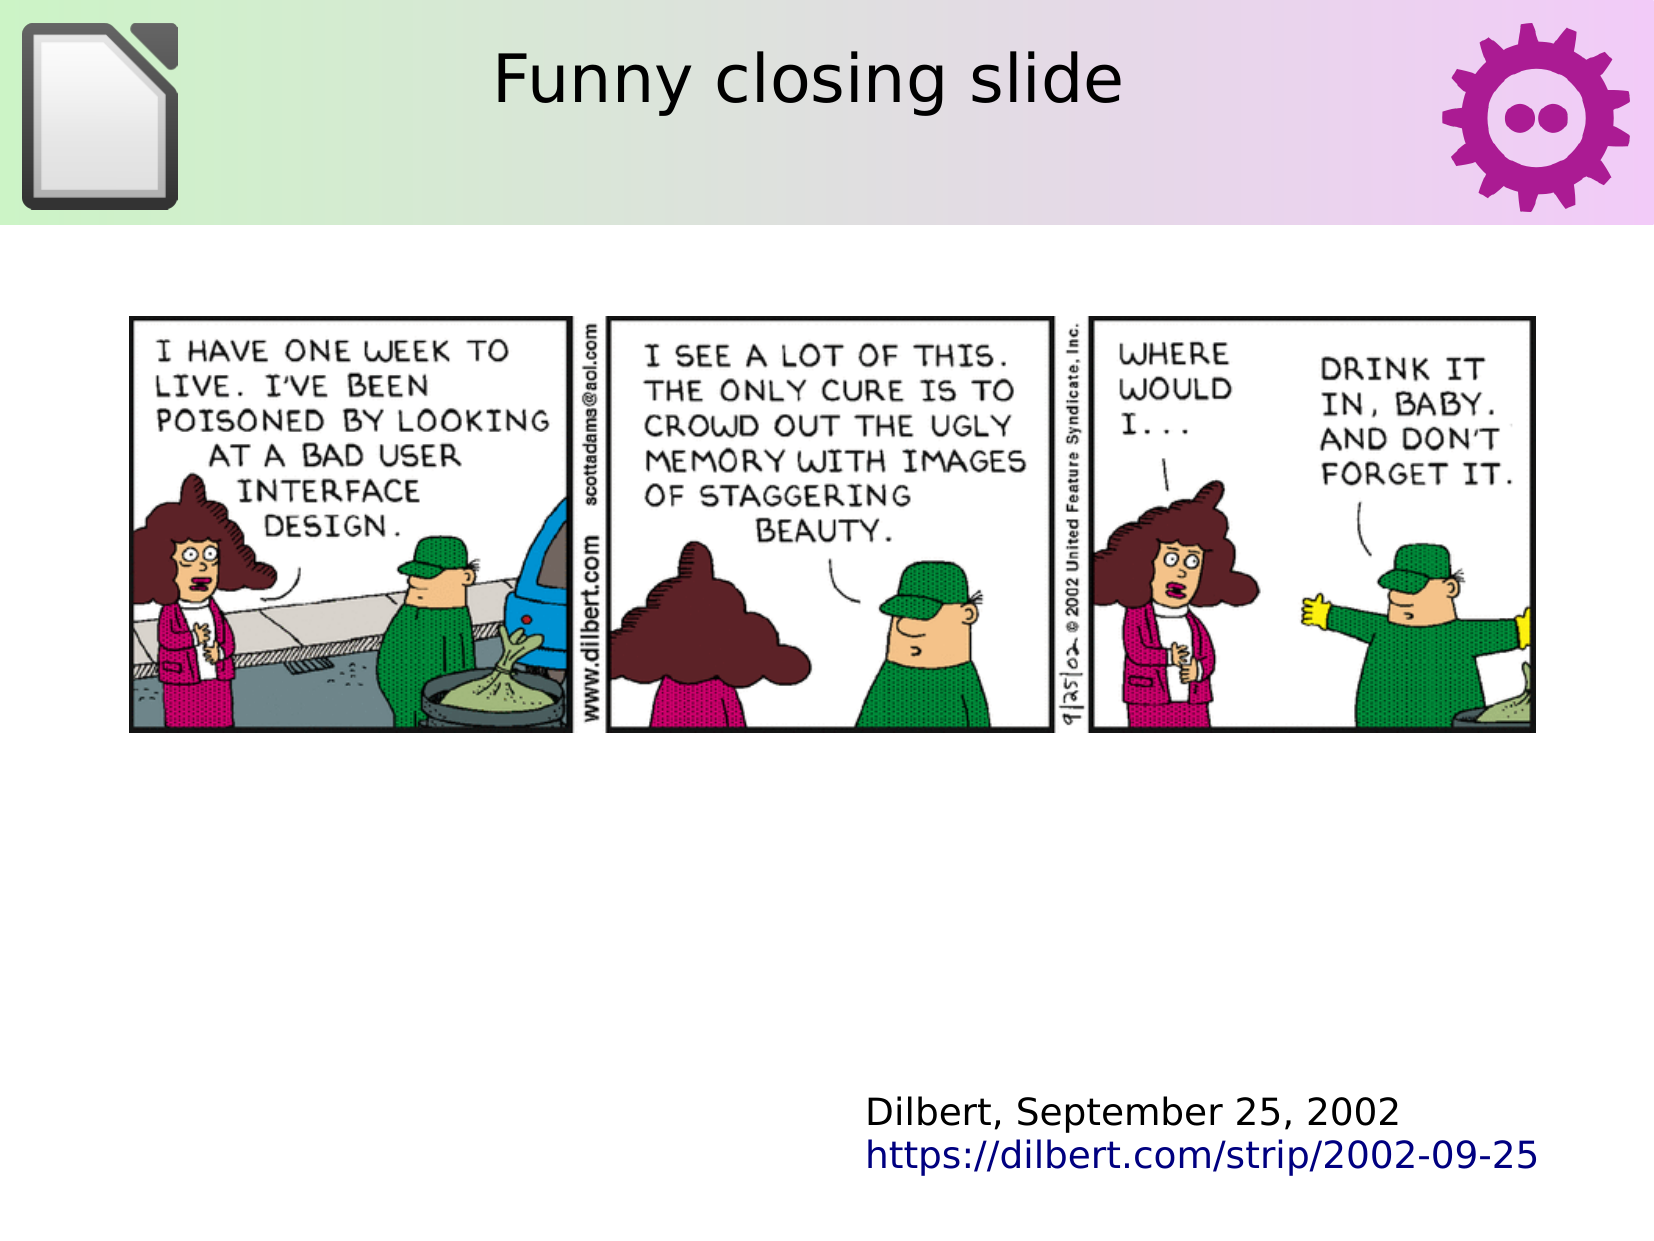

# Funny closing slide
Dilbert, September 25, 2002
https://dilbert.com/strip/2002-09-25